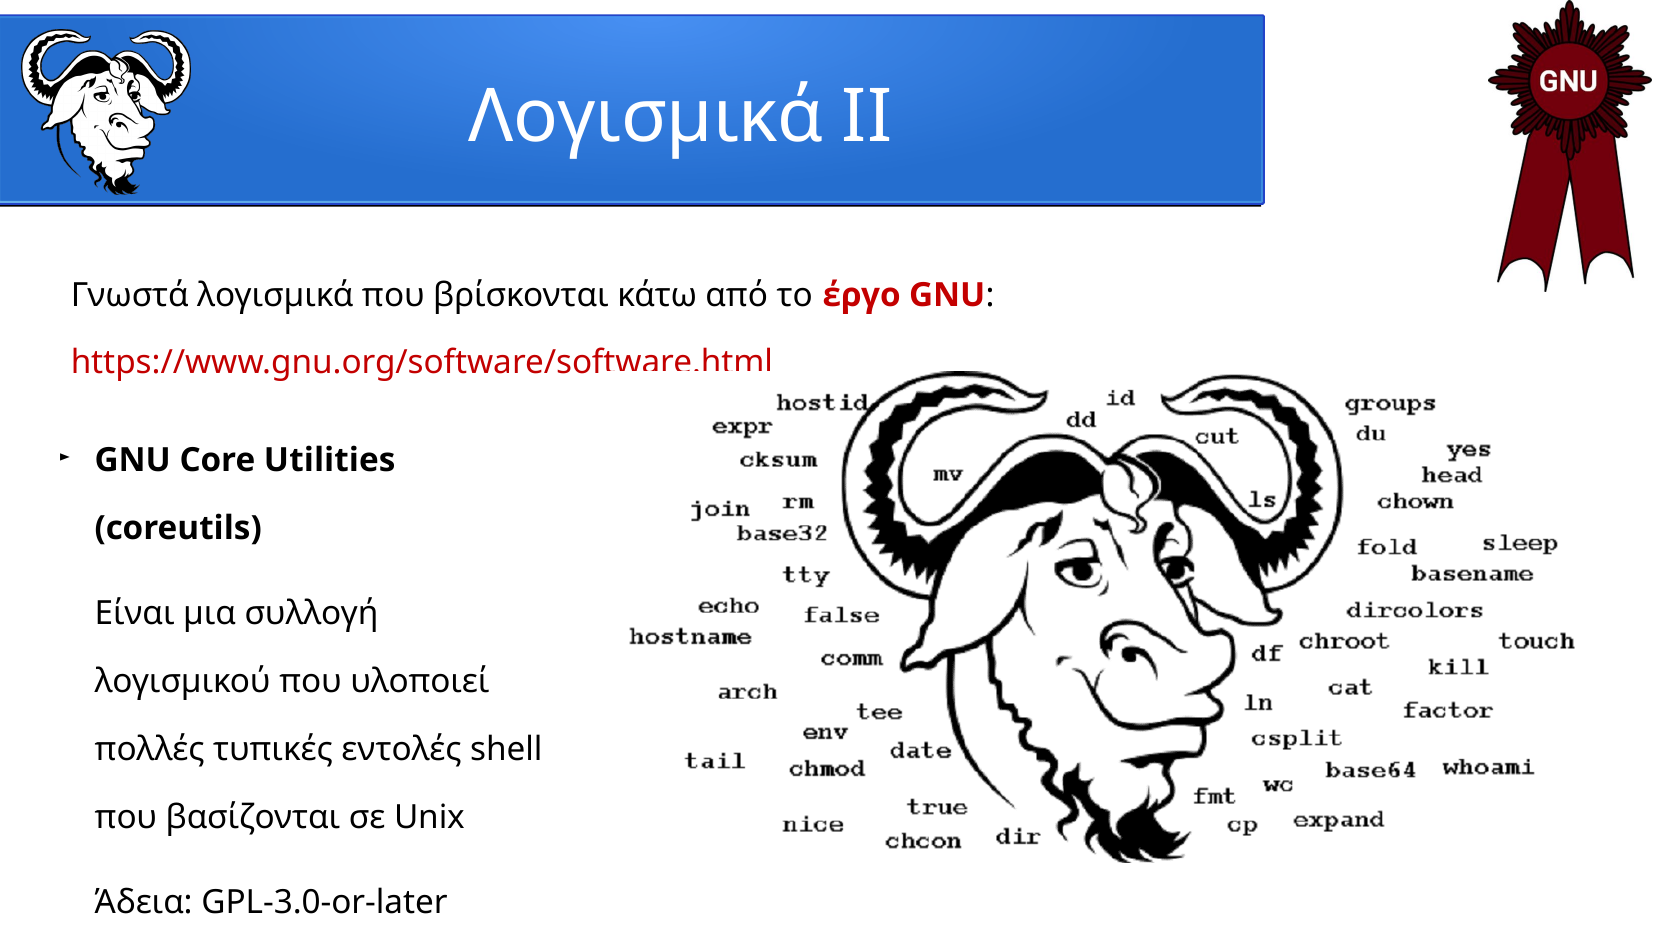

# Λογισμικά II
Γνωστά λογισμικά που βρίσκονται κάτω από το έργο GNU:
https://www.gnu.org/software/software.html
GNU Core Utilities (coreutils)
Είναι μια συλλογή λογισμικού που υλοποιεί πολλές τυπικές εντολές shell που βασίζονται σε Unix
Άδεια: GPL-3.0-or-later